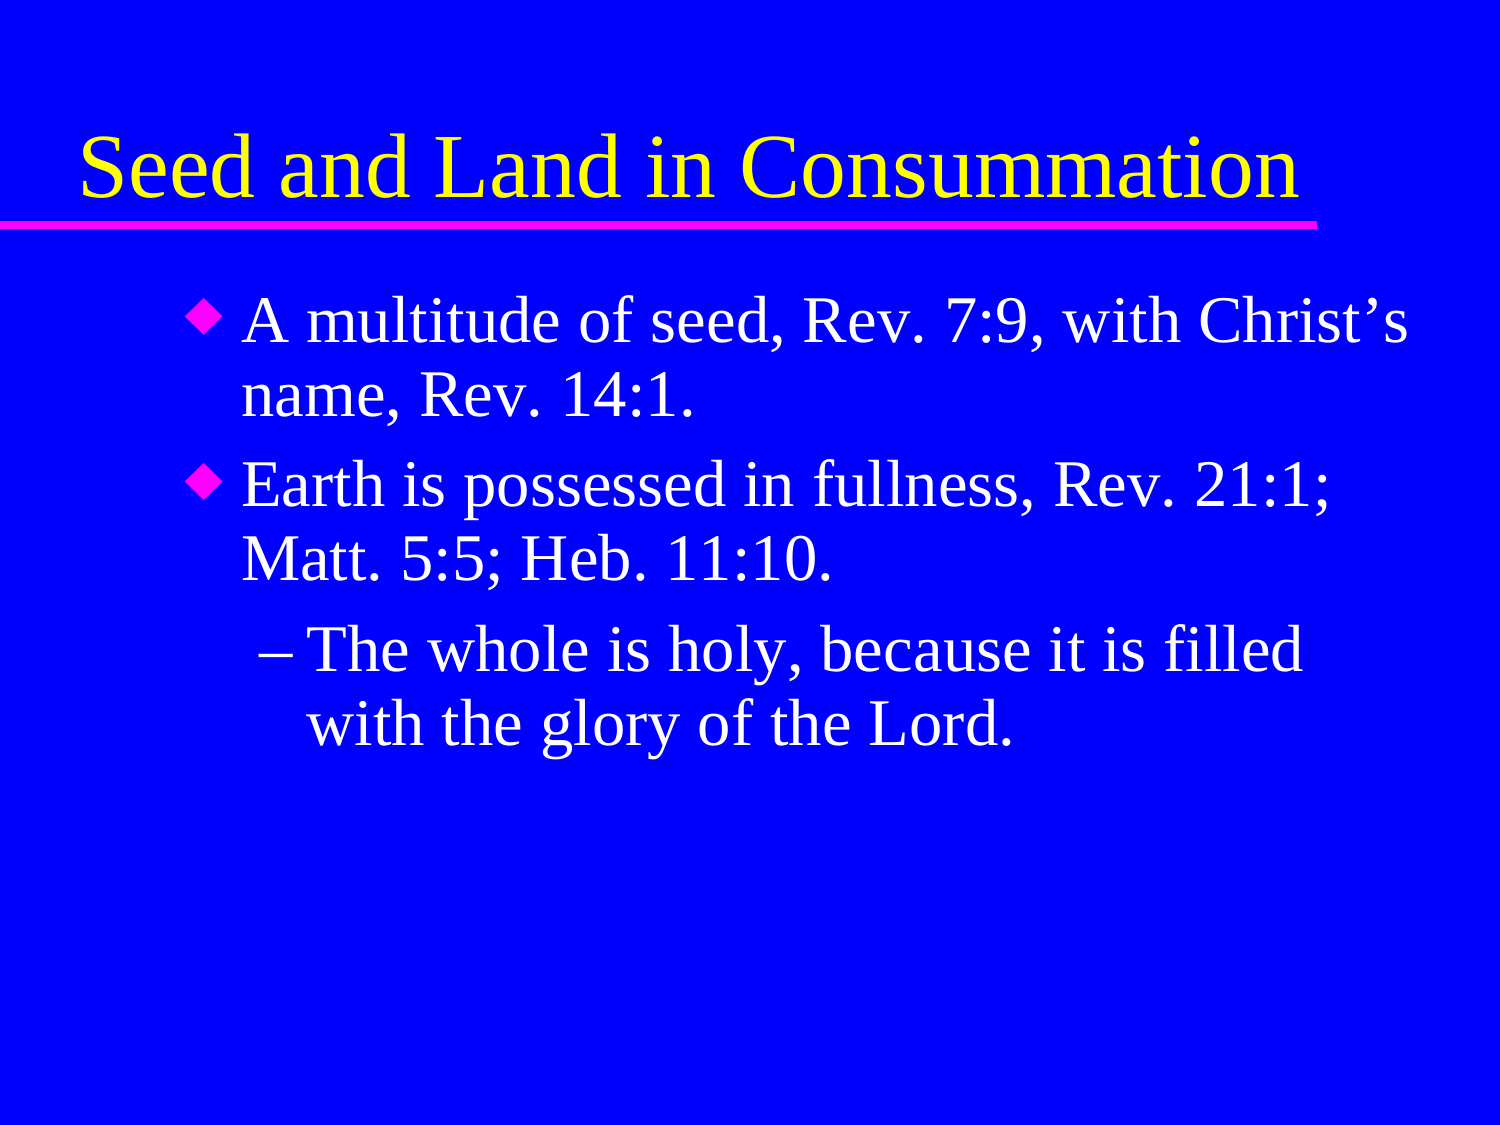

# Seed and Land in Consummation
A multitude of seed, Rev. 7:9, with Christ’s name, Rev. 14:1.
Earth is possessed in fullness, Rev. 21:1; Matt. 5:5; Heb. 11:10.
The whole is holy, because it is filled with the glory of the Lord.